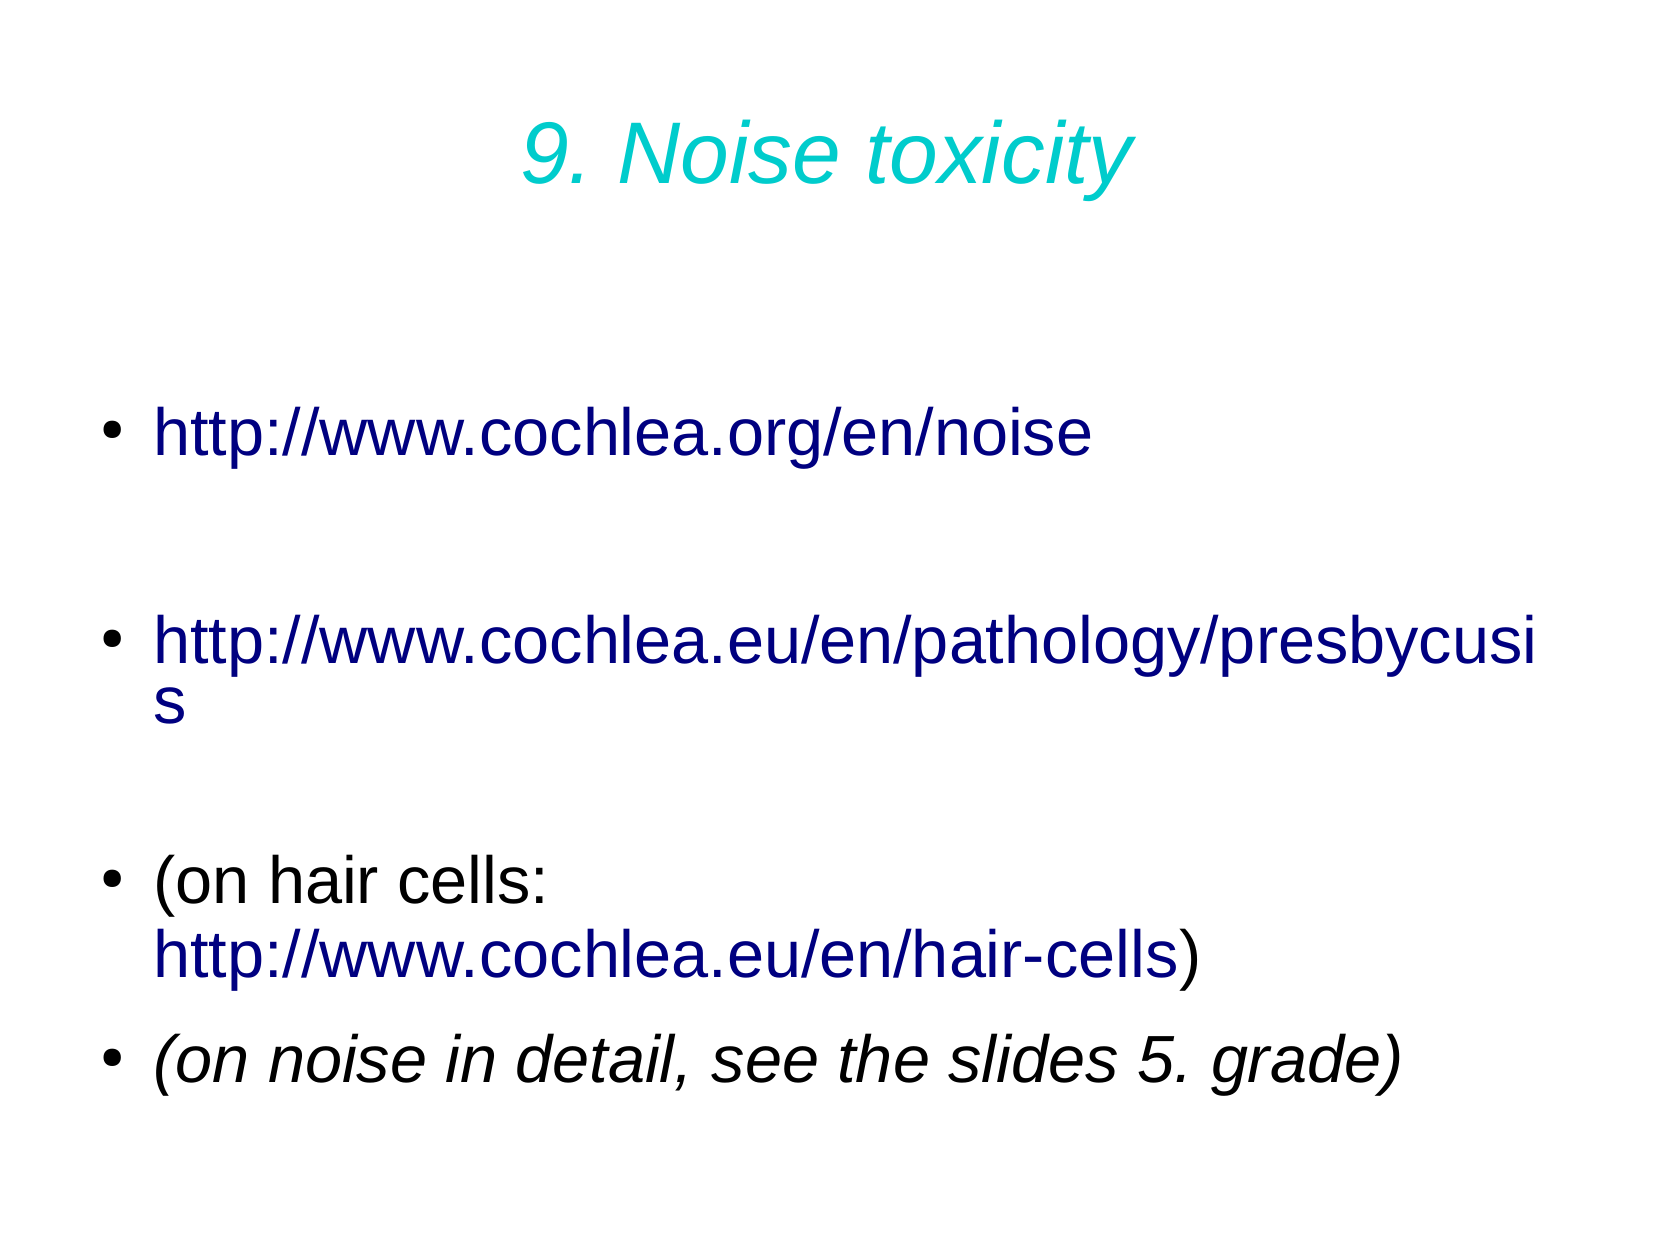

# 9. Noise toxicity
http://www.cochlea.org/en/noise
http://www.cochlea.eu/en/pathology/presbycusis
(on hair cells: http://www.cochlea.eu/en/hair-cells)
(on noise in detail, see the slides 5. grade)